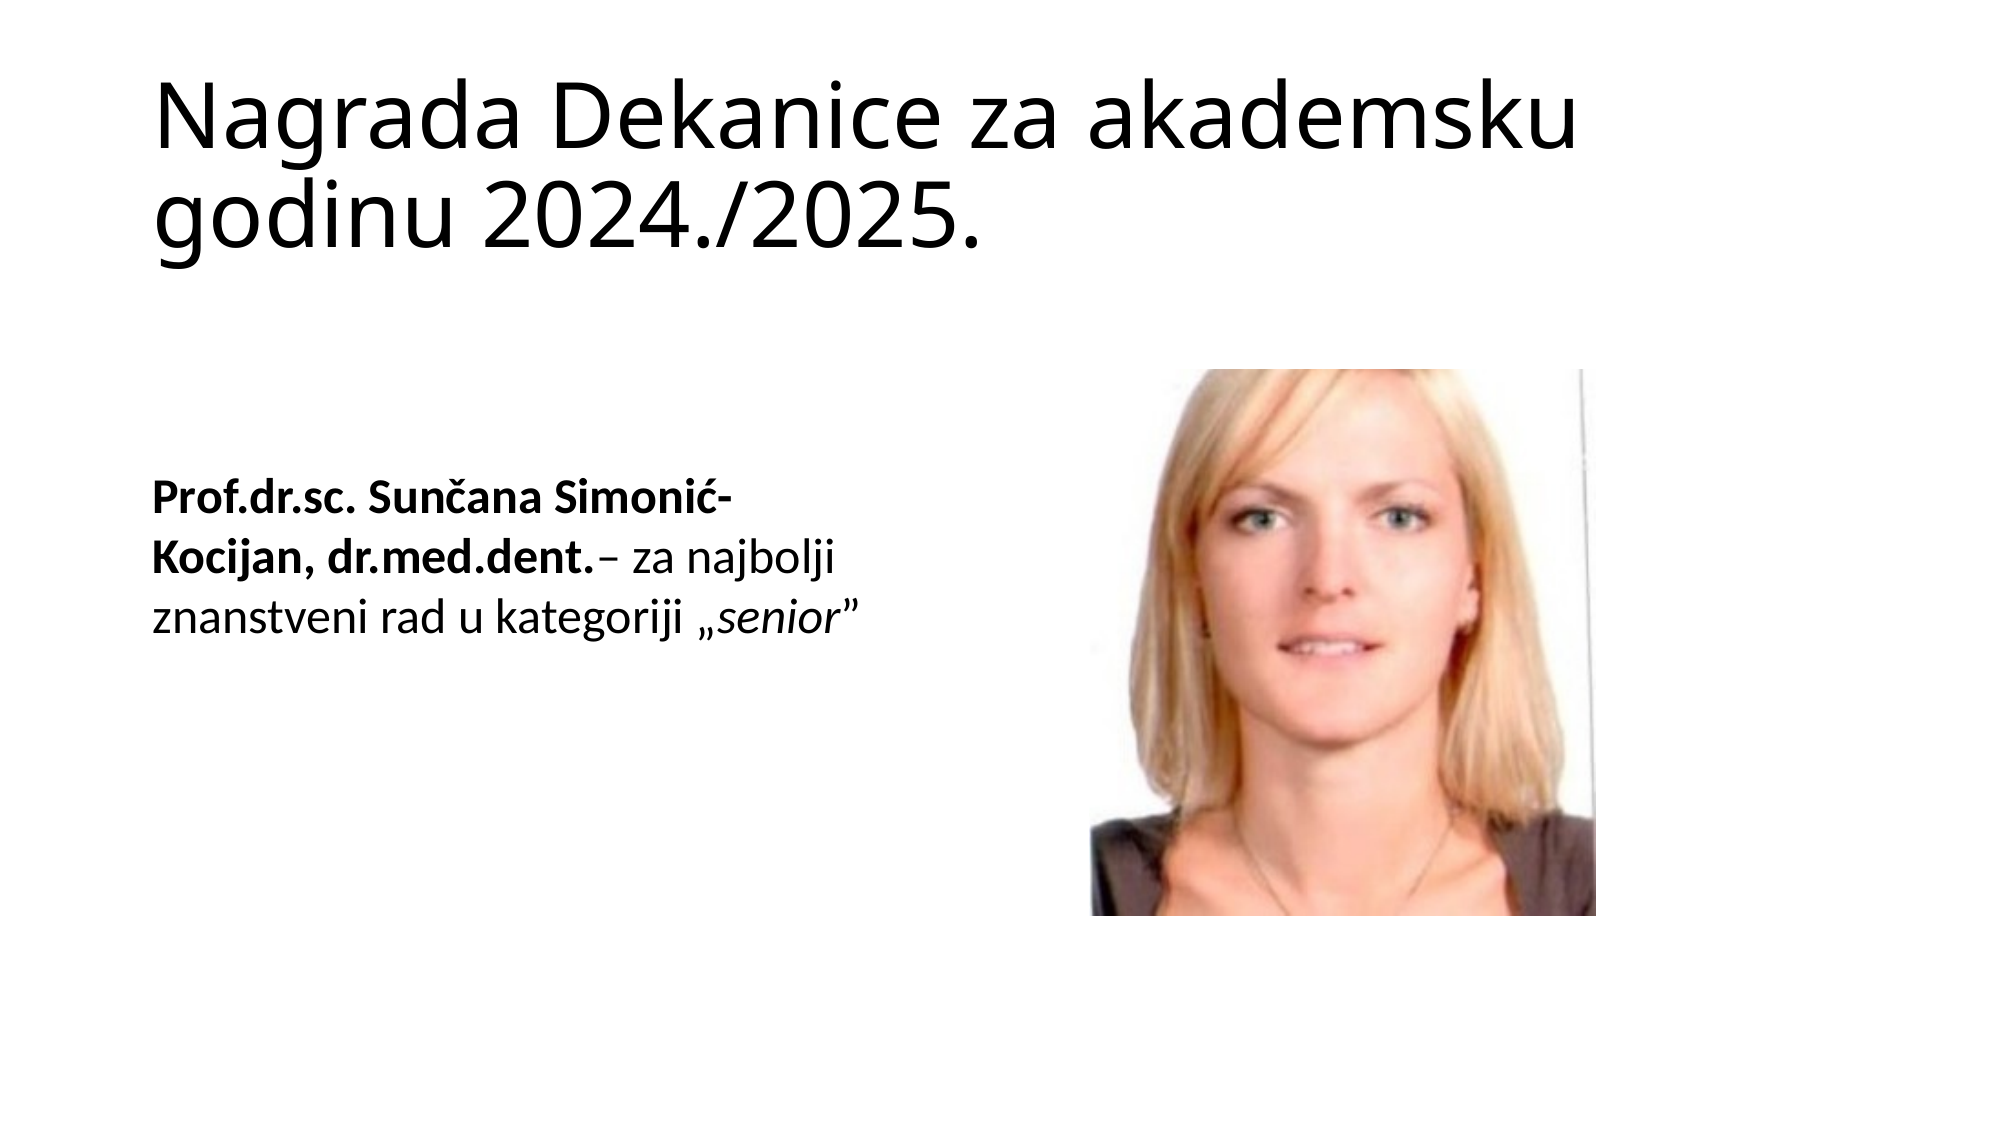

# Nagrada Dekanice za akademsku godinu 2024./2025.
Prof.dr.sc. Sunčana Simonić-Kocijan, dr.med.dent.– za najbolji znanstveni rad u kategoriji „senior”